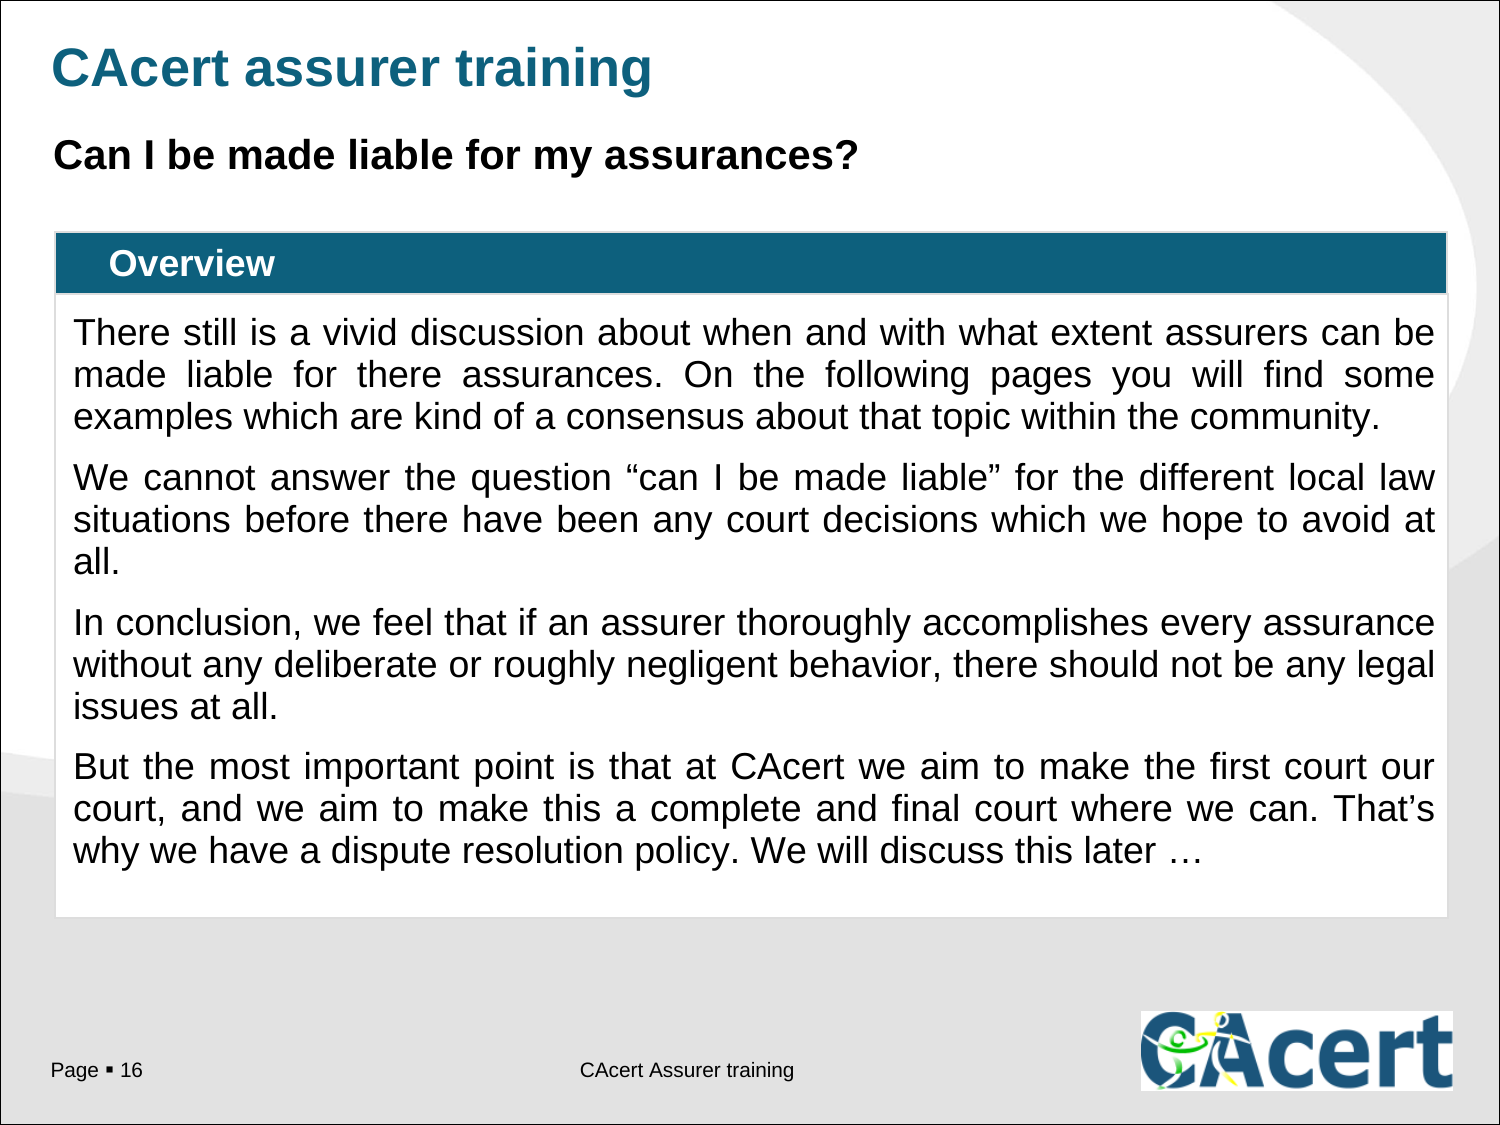

# CAcert assurer training
Can I be made liable for my assurances?
Overview
There still is a vivid discussion about when and with what extent assurers can be made liable for there assurances. On the following pages you will find some examples which are kind of a consensus about that topic within the community.
We cannot answer the question “can I be made liable” for the different local law situations before there have been any court decisions which we hope to avoid at all.
In conclusion, we feel that if an assurer thoroughly accomplishes every assurance without any deliberate or roughly negligent behavior, there should not be any legal issues at all.
But the most important point is that at CAcert we aim to make the first court our court, and we aim to make this a complete and final court where we can. That’s why we have a dispute resolution policy. We will discuss this later …
CAcert Assurer training